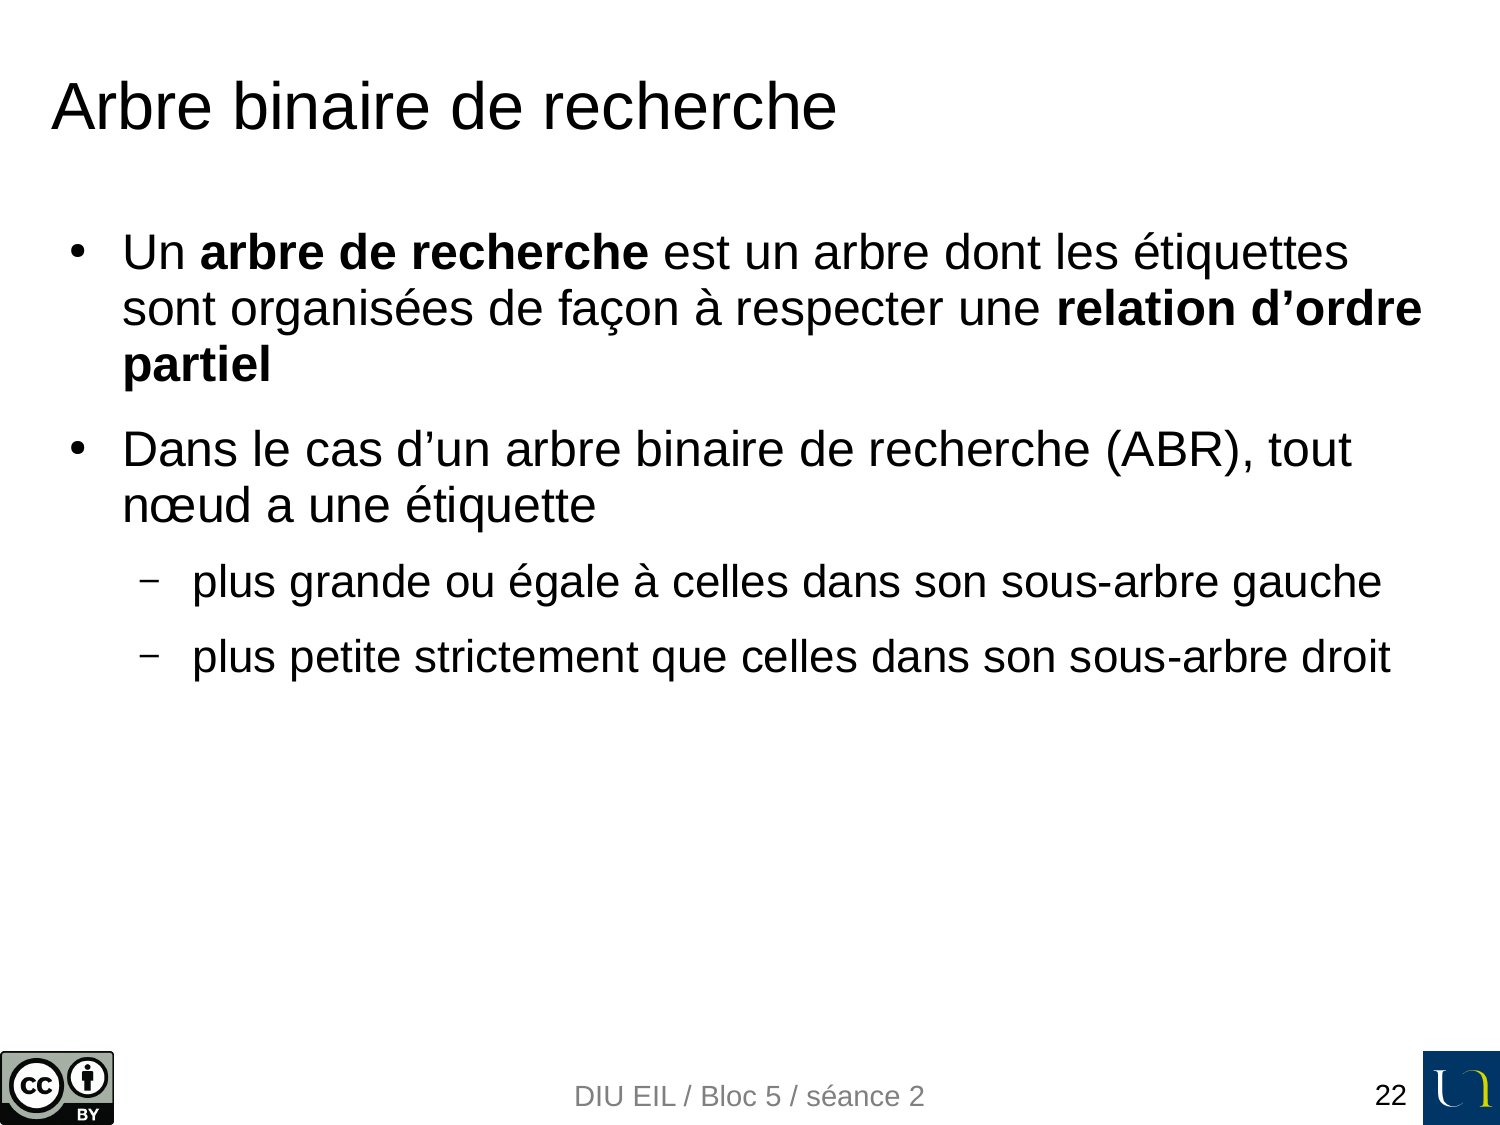

# Arbre binaire de recherche
Un arbre de recherche est un arbre dont les étiquettes sont organisées de façon à respecter une relation d’ordre partiel
Dans le cas d’un arbre binaire de recherche (ABR), tout nœud a une étiquette
plus grande ou égale à celles dans son sous-arbre gauche
plus petite strictement que celles dans son sous-arbre droit
22